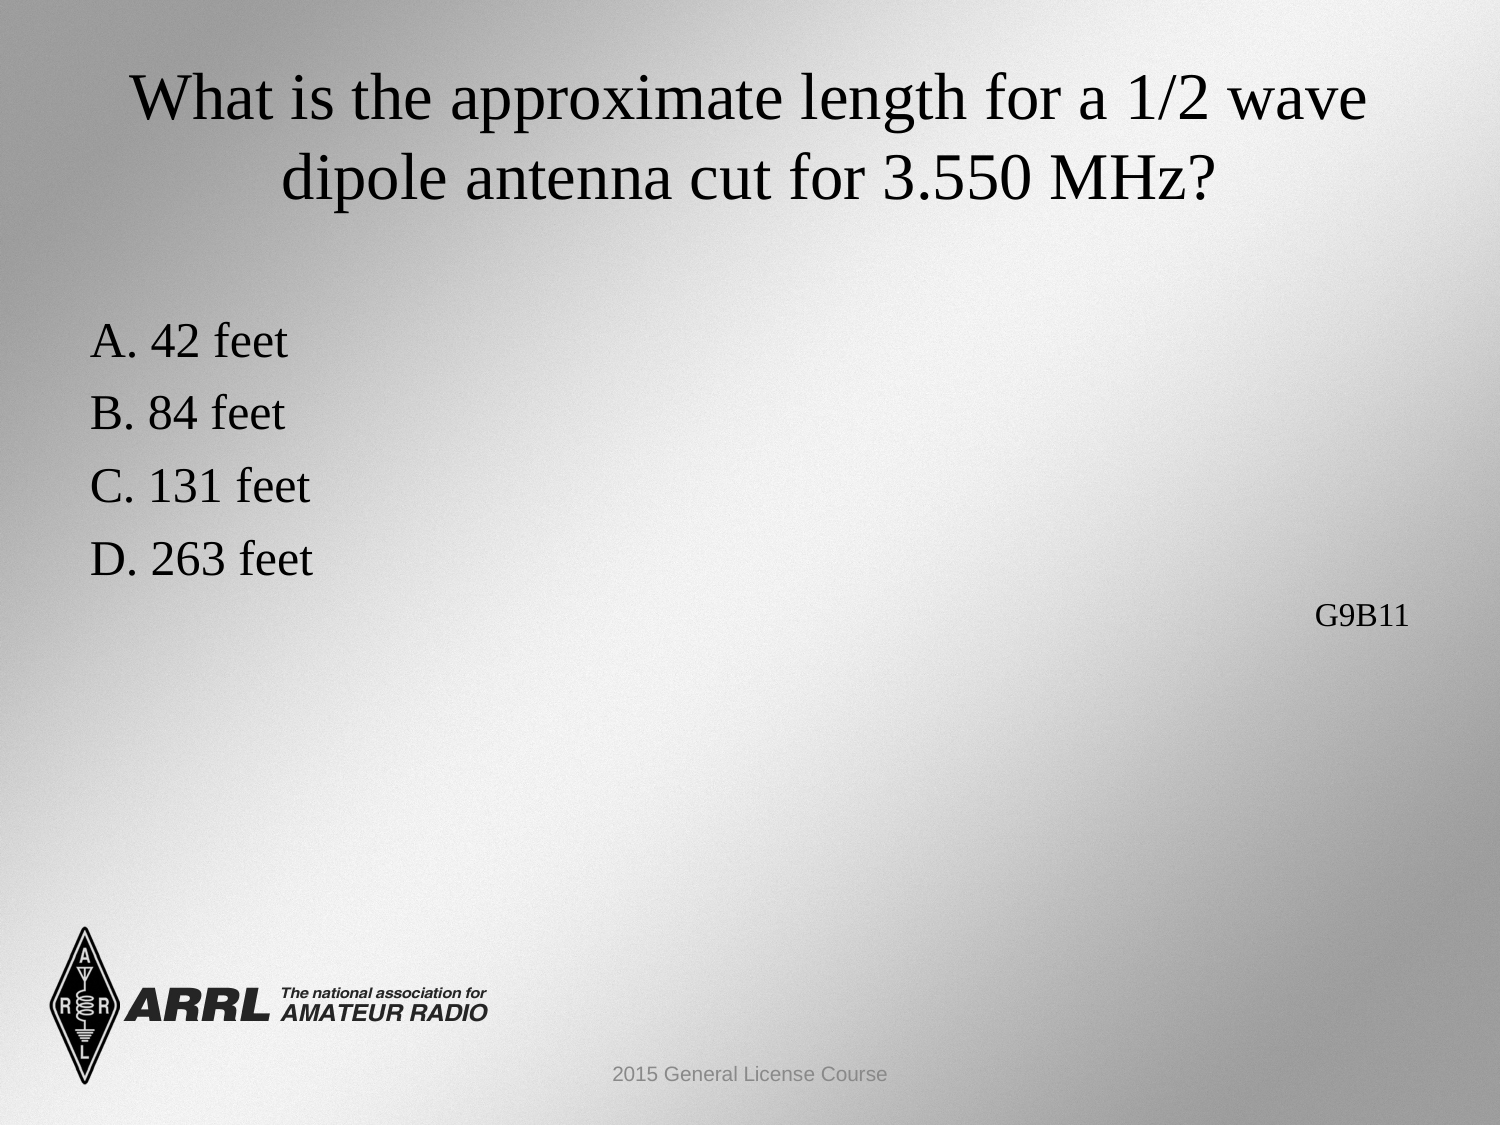

# What is the approximate length for a 1/2 wave dipole antenna cut for 3.550 MHz?
A. 42 feet
B. 84 feet
C. 131 feet
D. 263 feet
 G9B11
2015 General License Course